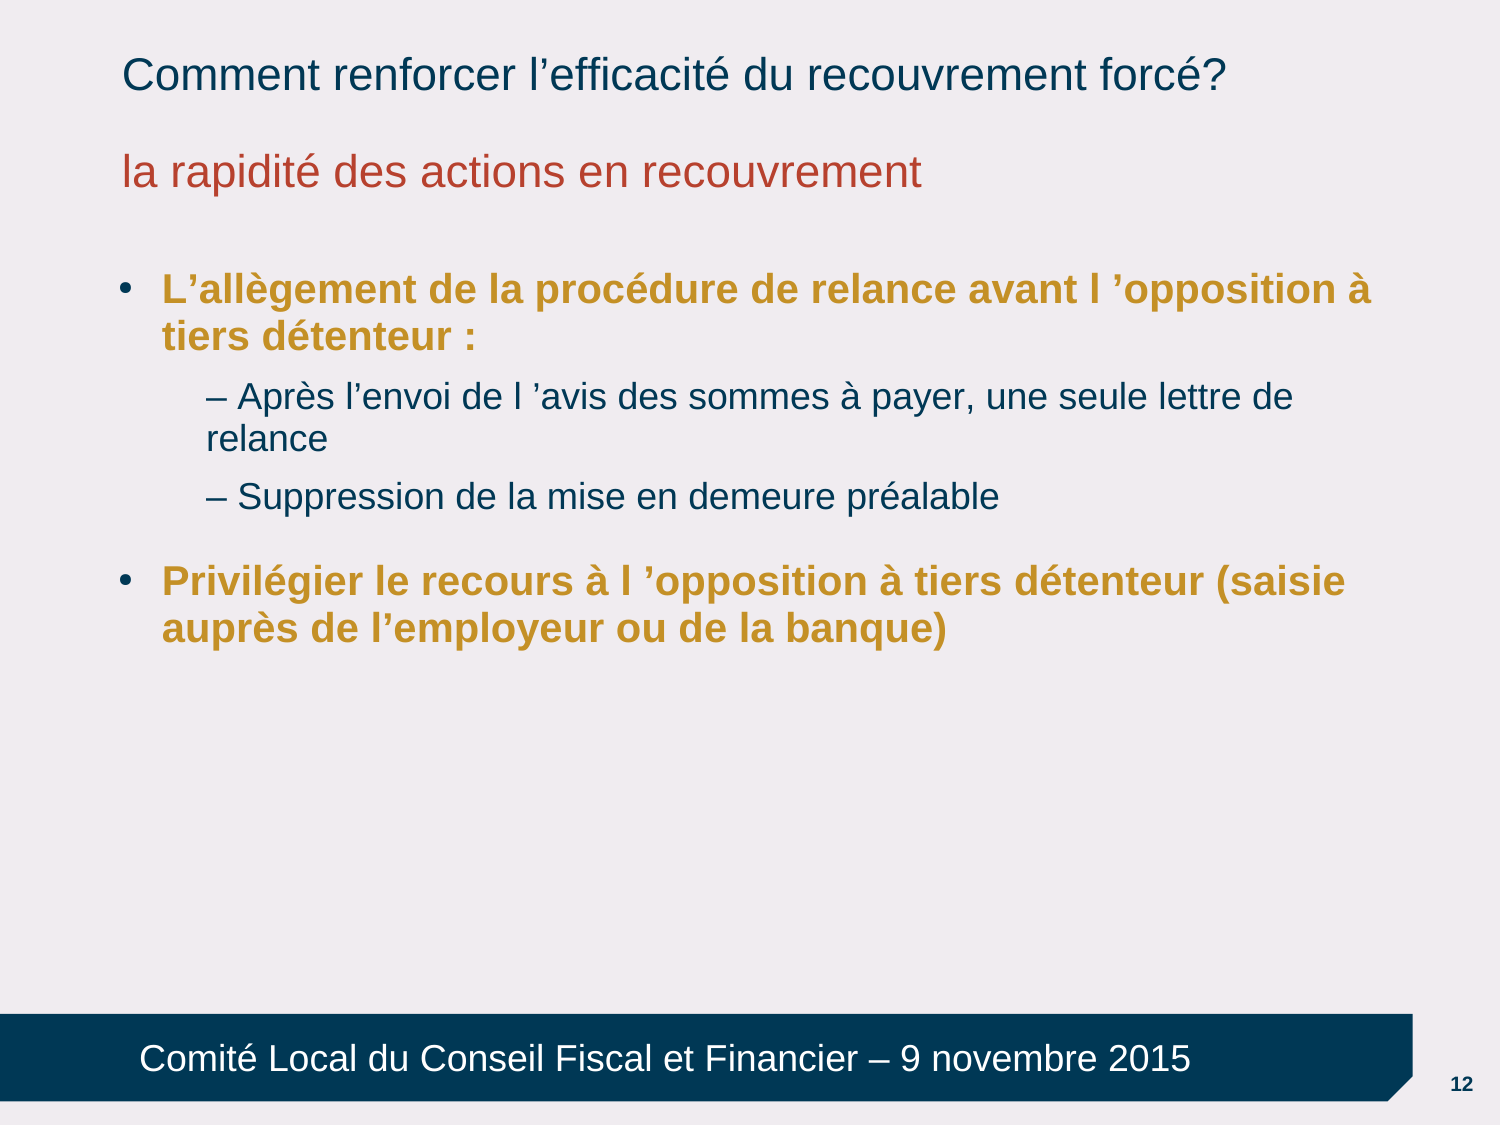

# Comment renforcer l’efficacité du recouvrement forcé? la rapidité des actions en recouvrement
L’allègement de la procédure de relance avant l ’opposition à tiers détenteur :
 Après l’envoi de l ’avis des sommes à payer, une seule lettre de relance
 Suppression de la mise en demeure préalable
Privilégier le recours à l ’opposition à tiers détenteur (saisie auprès de l’employeur ou de la banque)